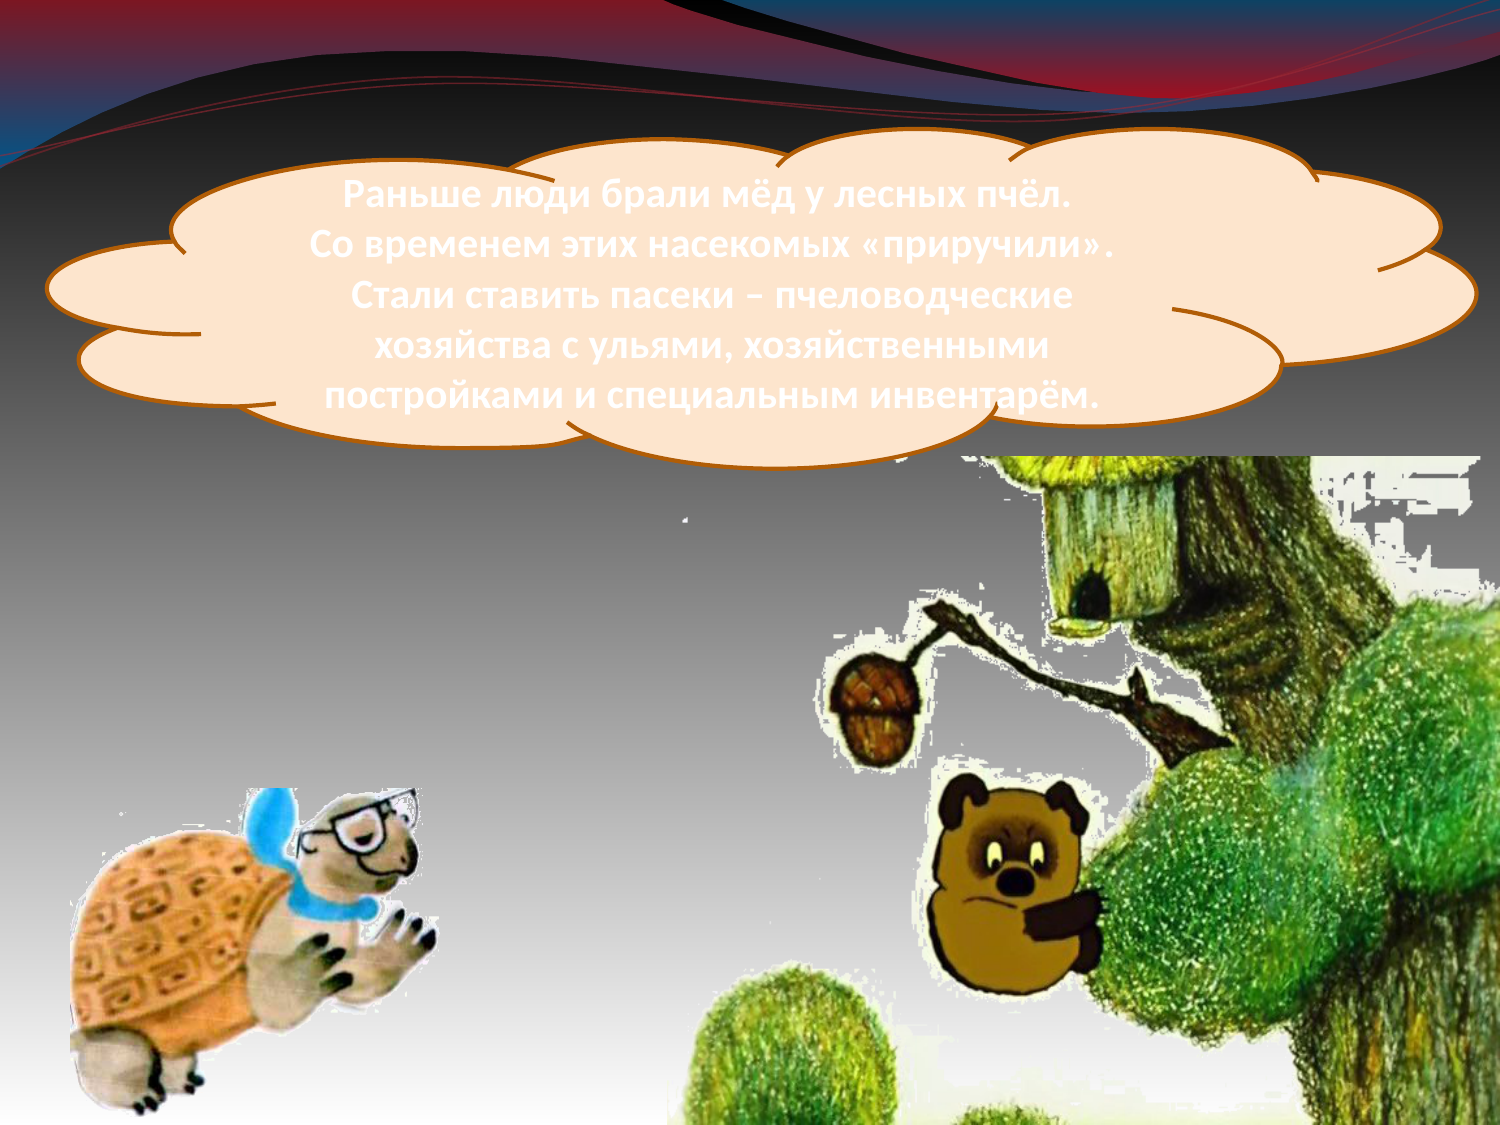

Раньше люди брали мёд у лесных пчёл.
Со временем этих насекомых «приручили». Стали ставить пасеки – пчеловодческие хозяйства с ульями, хозяйственными постройками и специальным инвентарём.